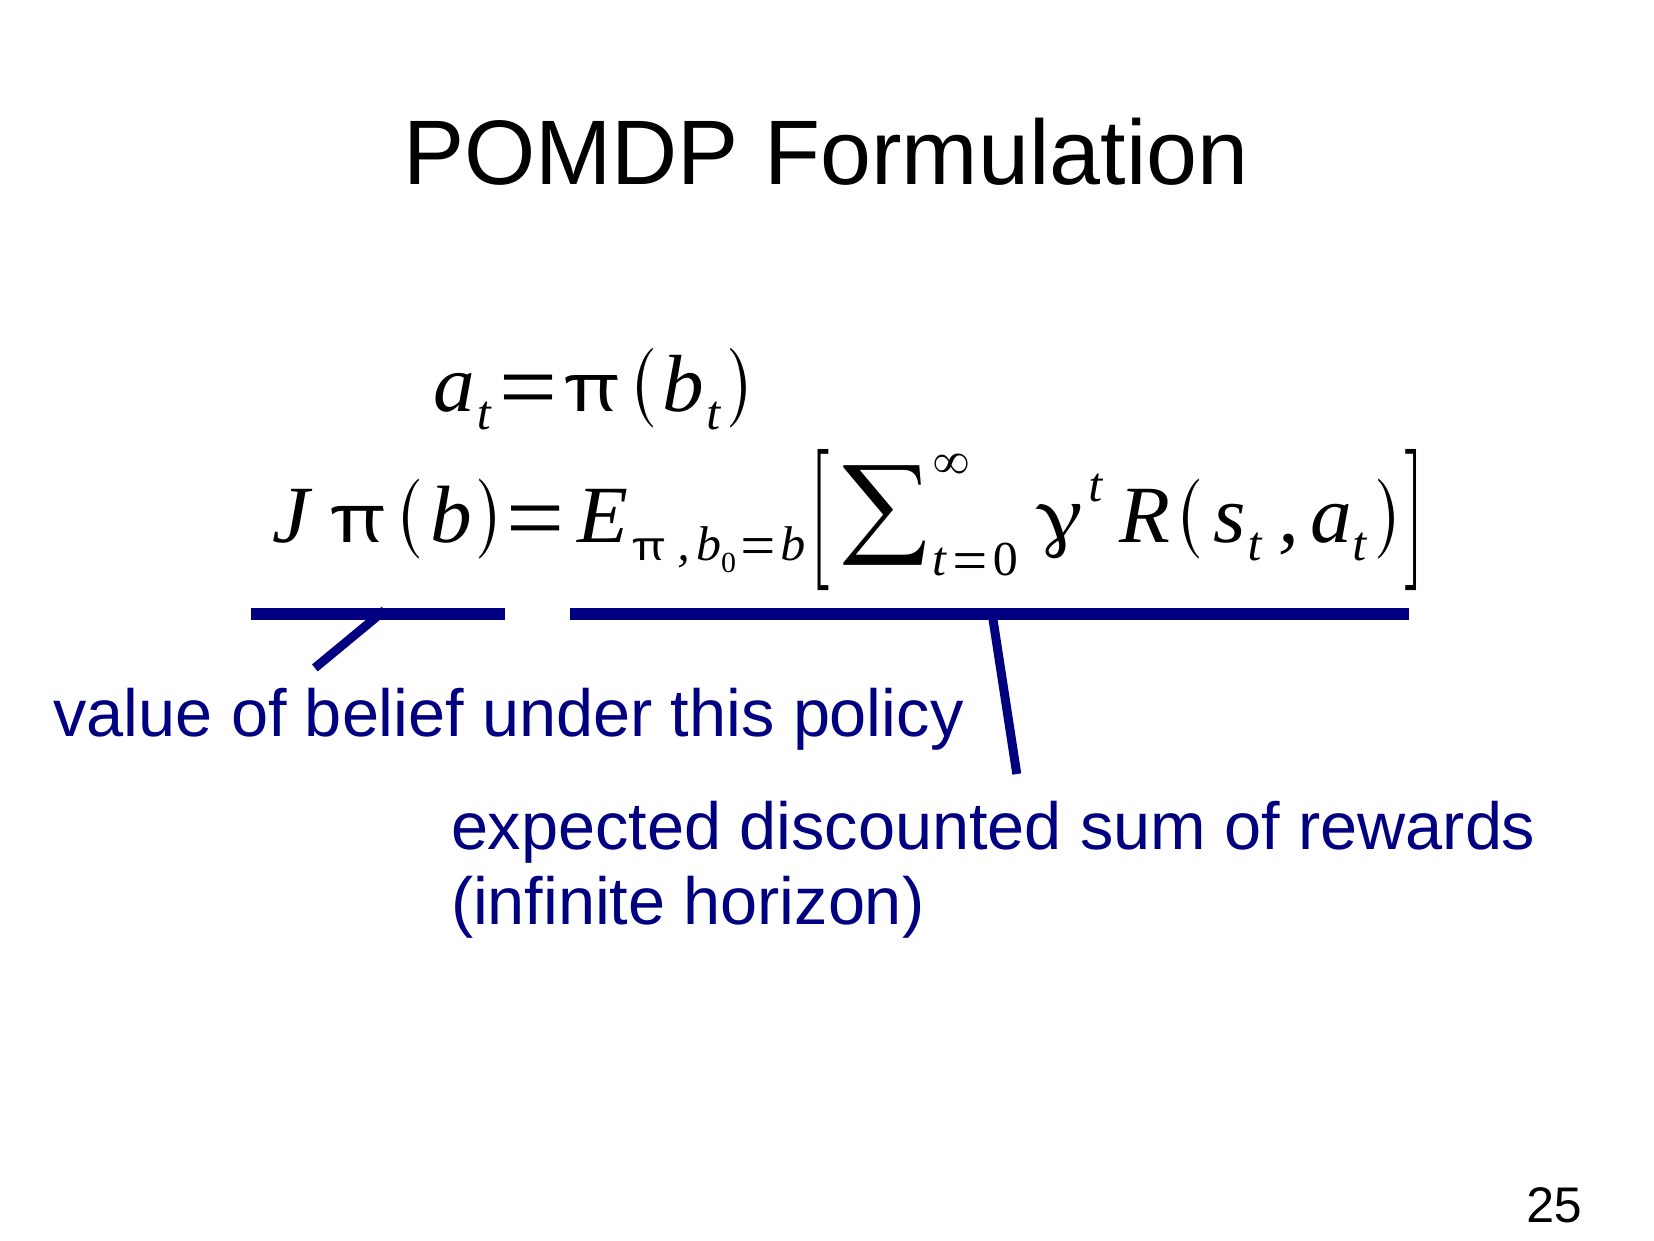

# POMDP Formulation
value of belief under this policy
expected discounted sum of rewards
(infinite horizon)